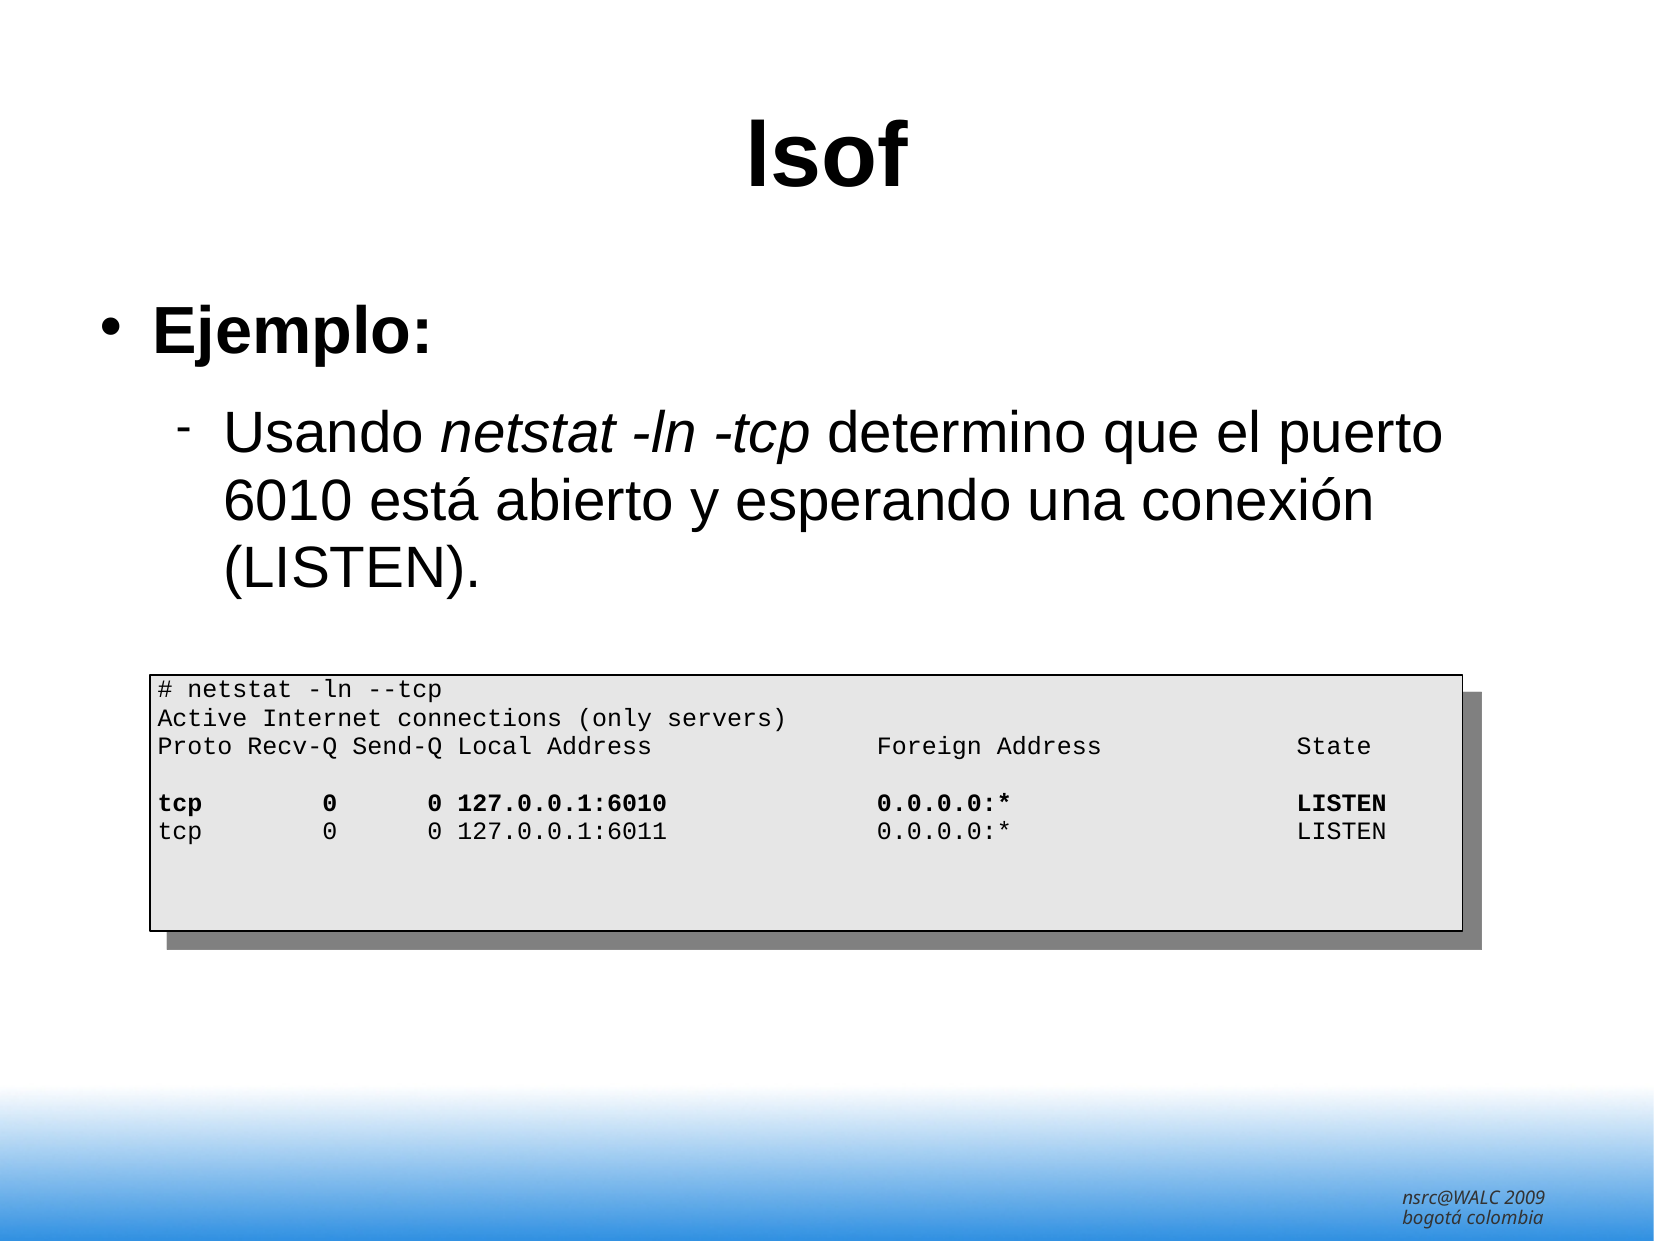

# lsof
Ejemplo:
Usando netstat -ln -tcp determino que el puerto 6010 está abierto y esperando una conexión (LISTEN).
# netstat -ln --tcp
Active Internet connections (only servers)‏
Proto Recv-Q Send-Q Local Address Foreign Address State
tcp 0 0 127.0.0.1:6010 0.0.0.0:* LISTEN
tcp 0 0 127.0.0.1:6011 0.0.0.0:* LISTEN